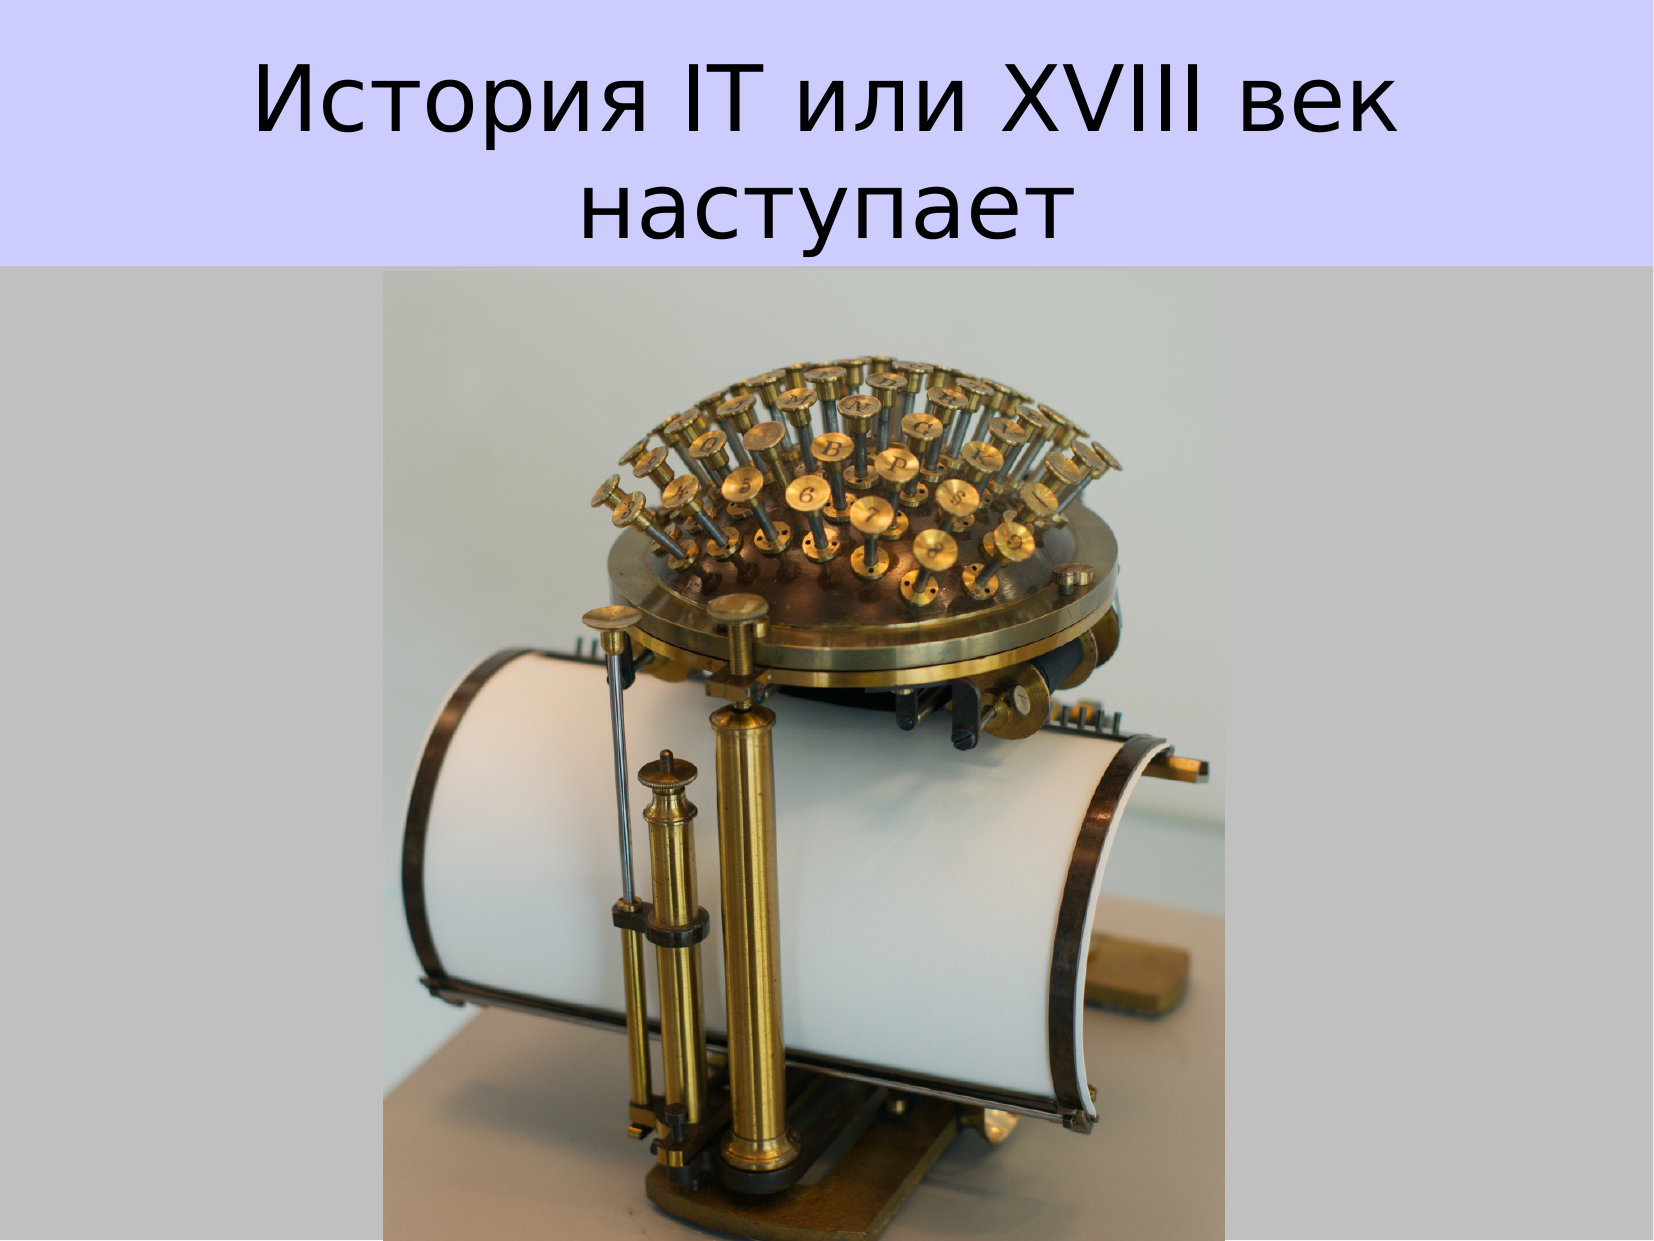

# История IT или XVIII век наступает